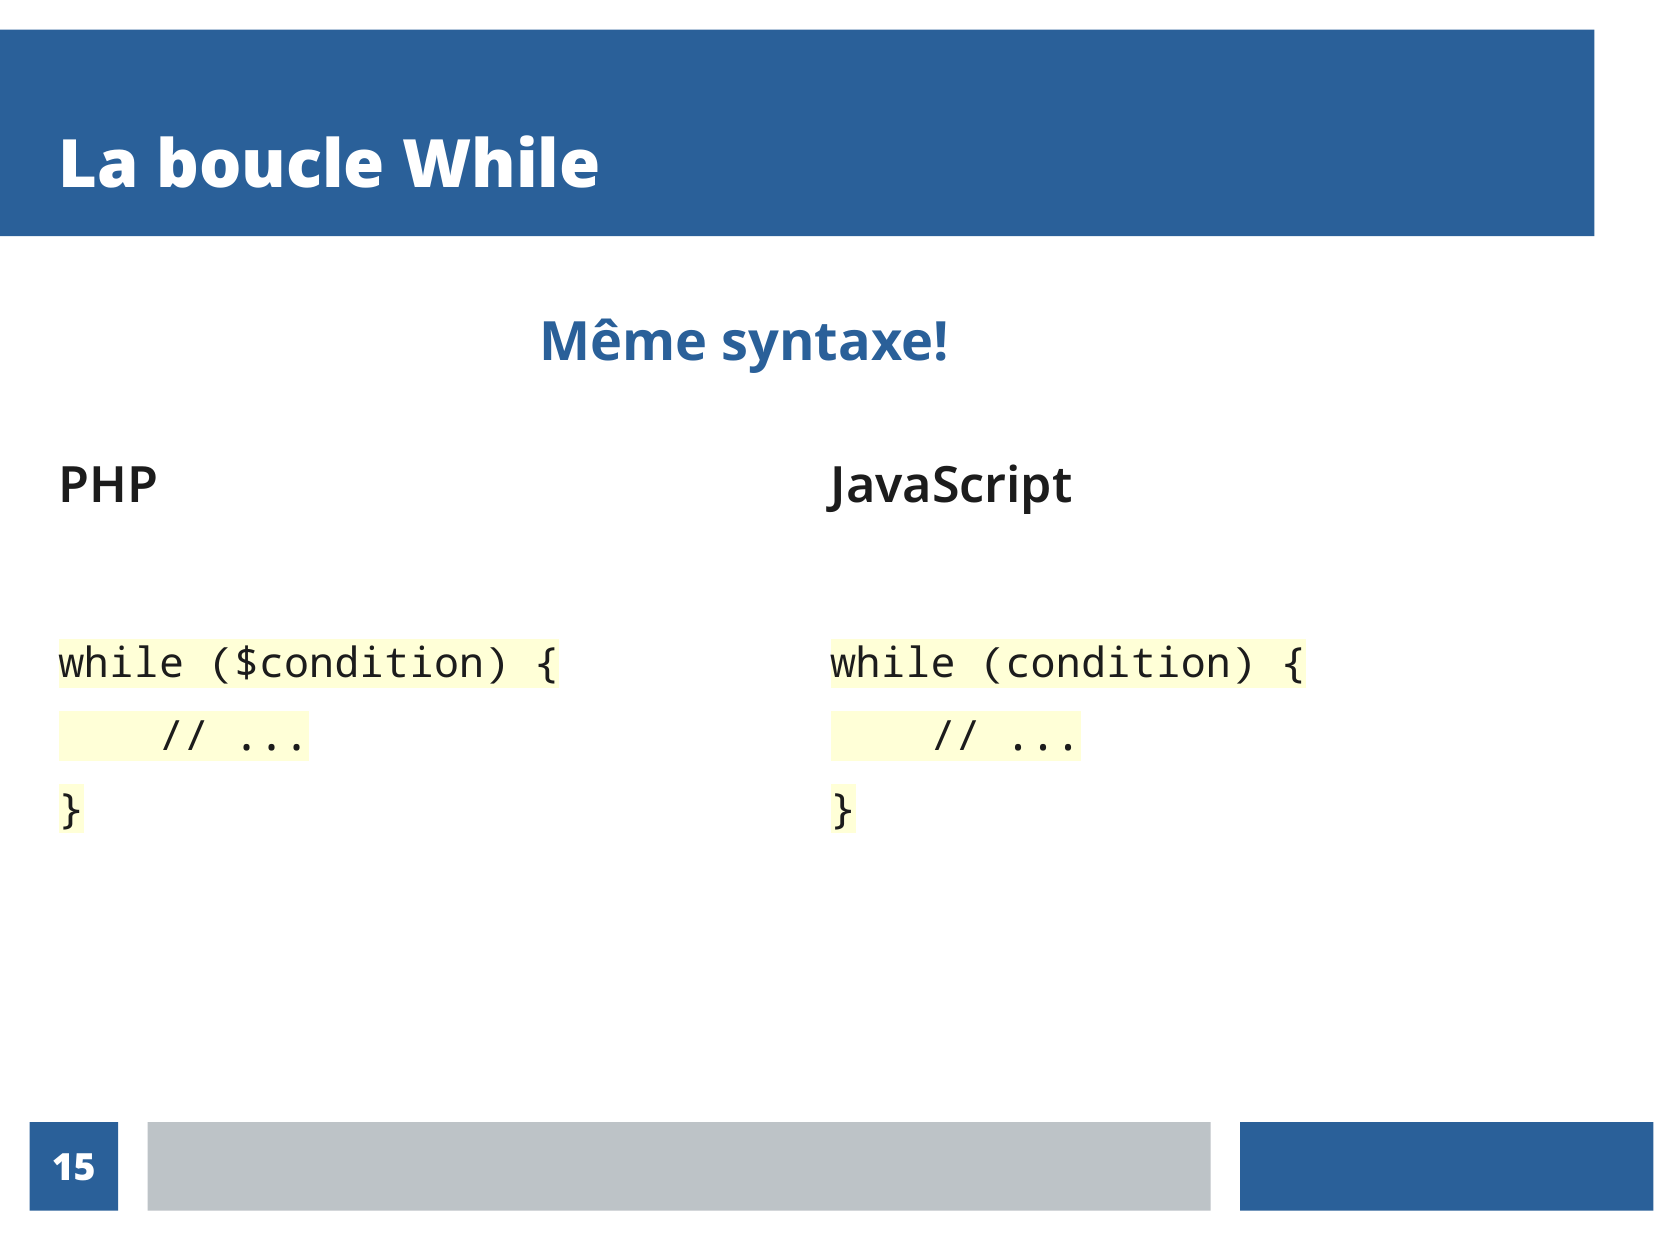

# La boucle While
Même syntaxe!
PHP
while ($condition) {
 // ...
}
JavaScript
while (condition) {
 // ...
}
15